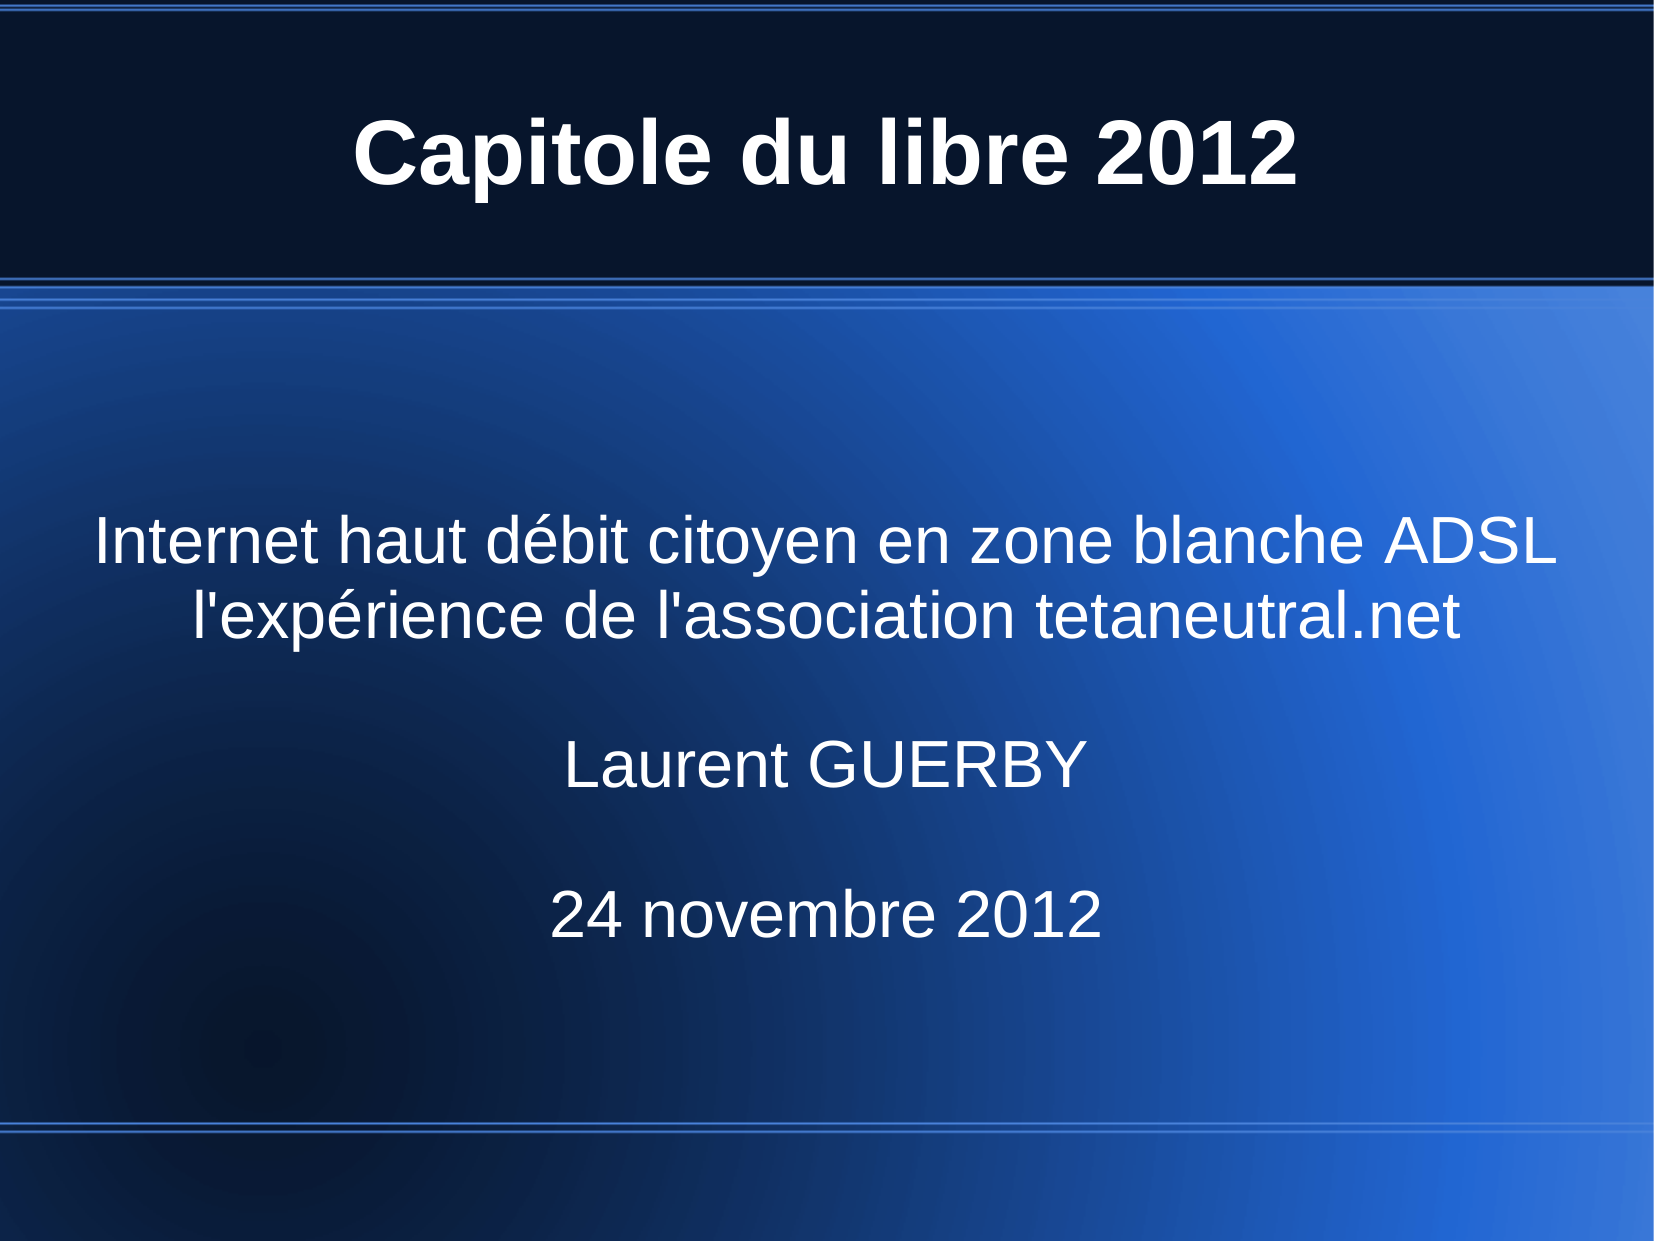

# Capitole du libre 2012
Internet haut débit citoyen en zone blanche ADSL l'expérience de l'association tetaneutral.net
Laurent GUERBY
24 novembre 2012